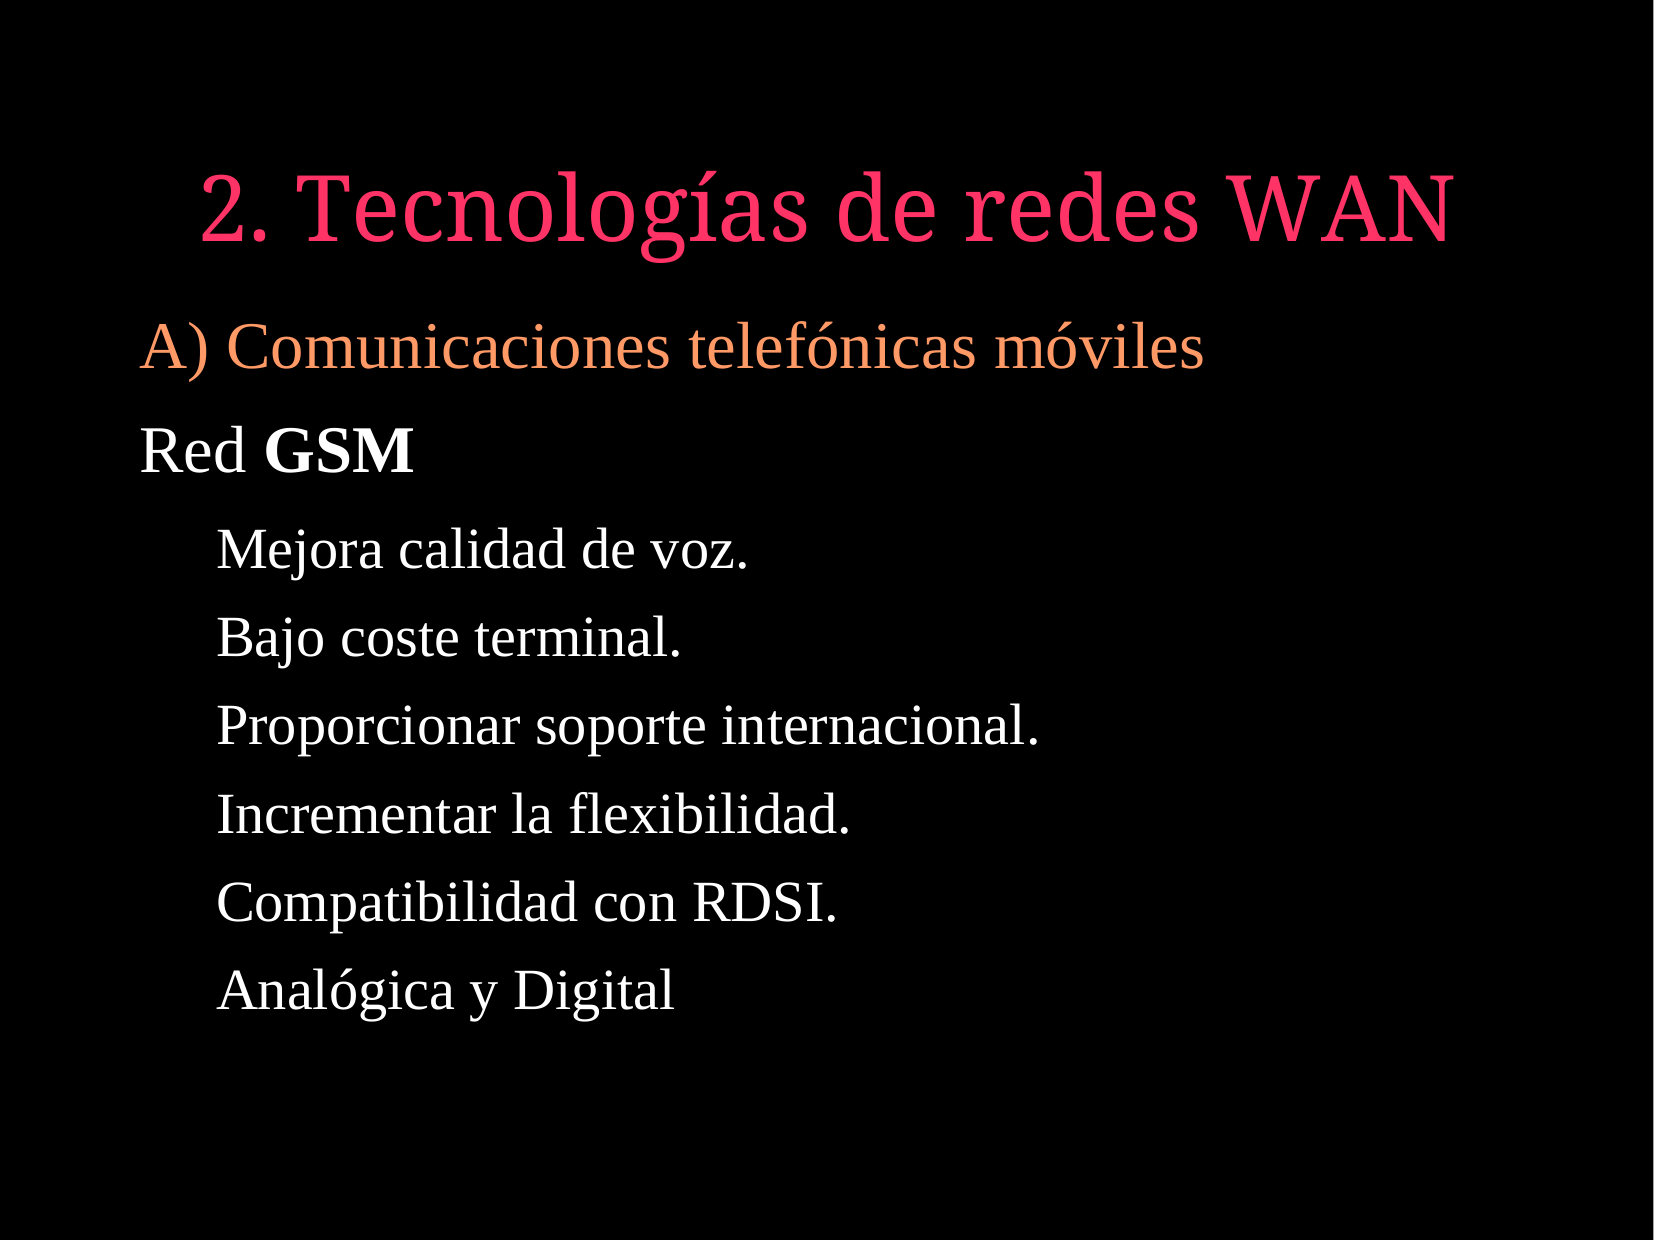

# 2. Tecnologías de redes WAN
A) Comunicaciones telefónicas móviles
Red GSM
Mejora calidad de voz.
Bajo coste terminal.
Proporcionar soporte internacional.
Incrementar la flexibilidad.
Compatibilidad con RDSI.
Analógica y Digital